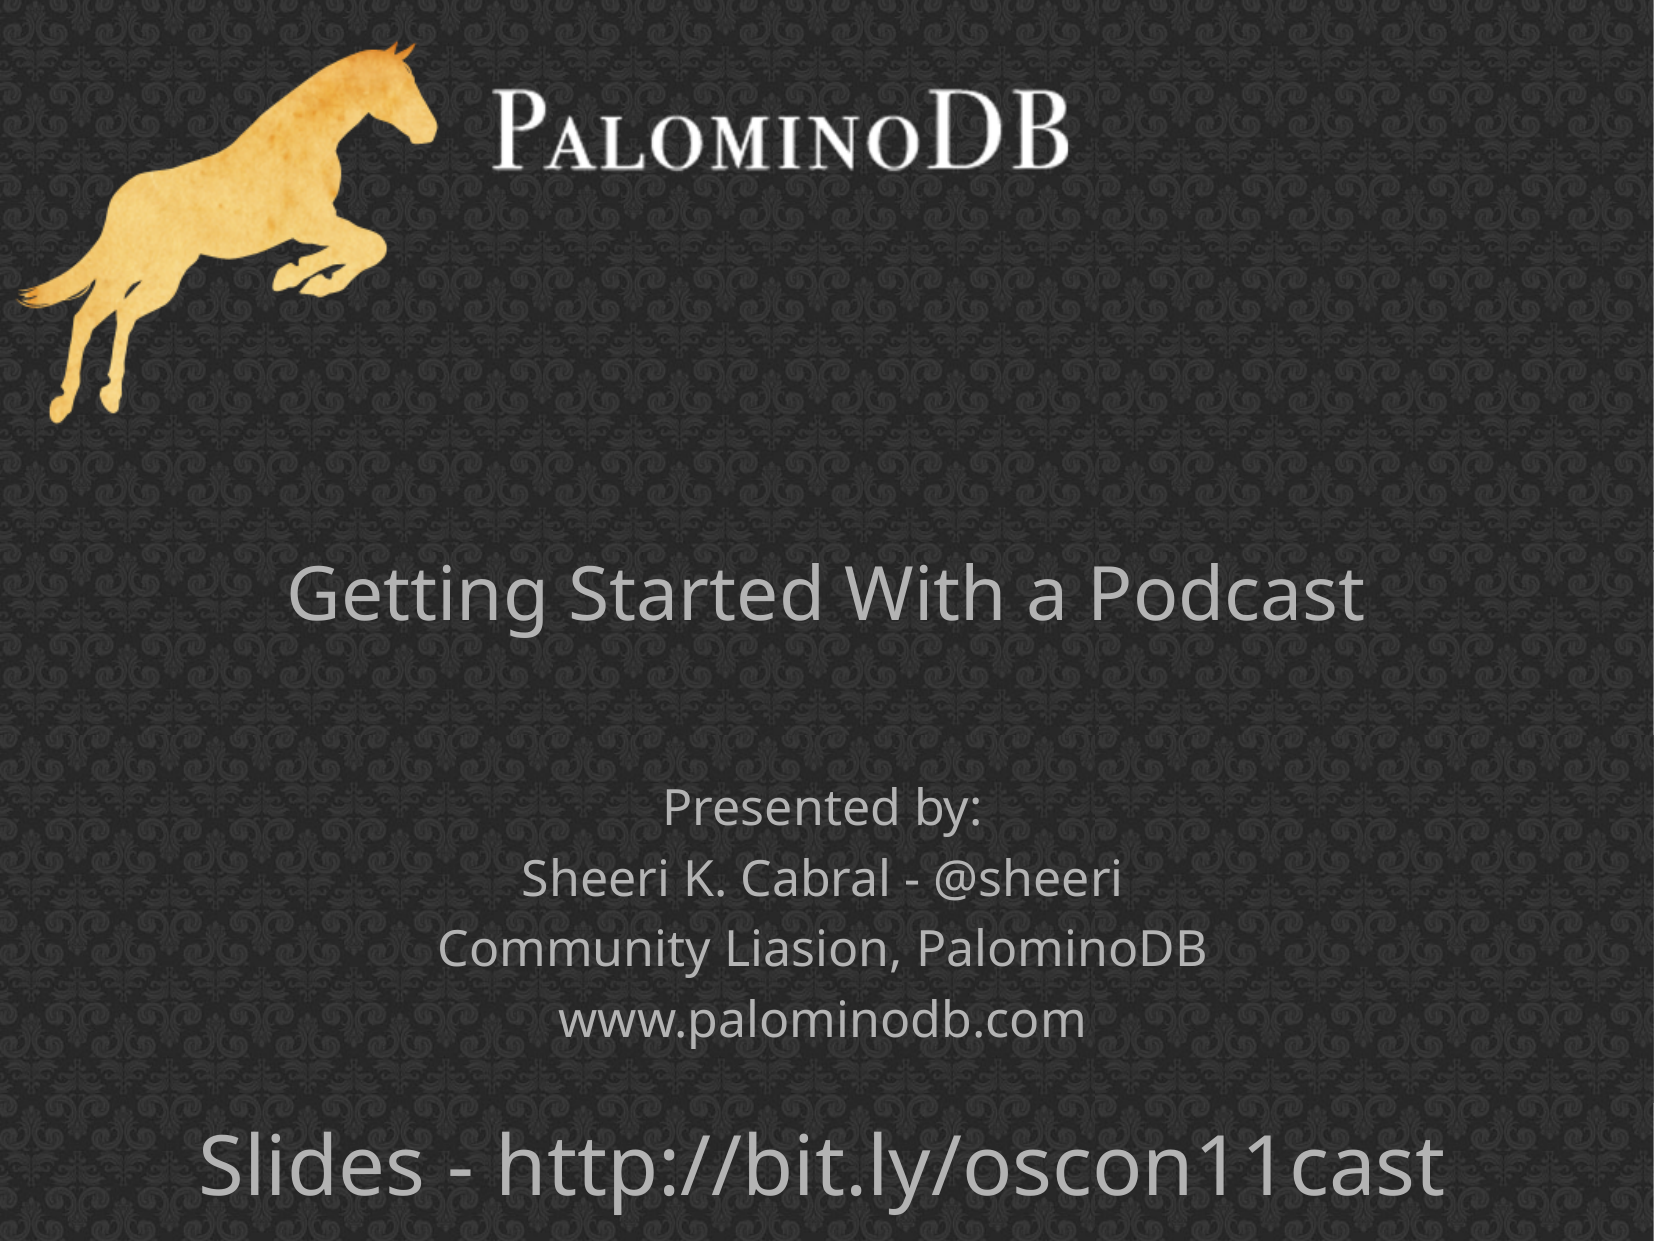

Getting Started With a Podcast
Presented by:
Sheeri K. Cabral - @sheeri
Community Liasion, PalominoDB
www.palominodb.com
Slides - http://bit.ly/oscon11cast